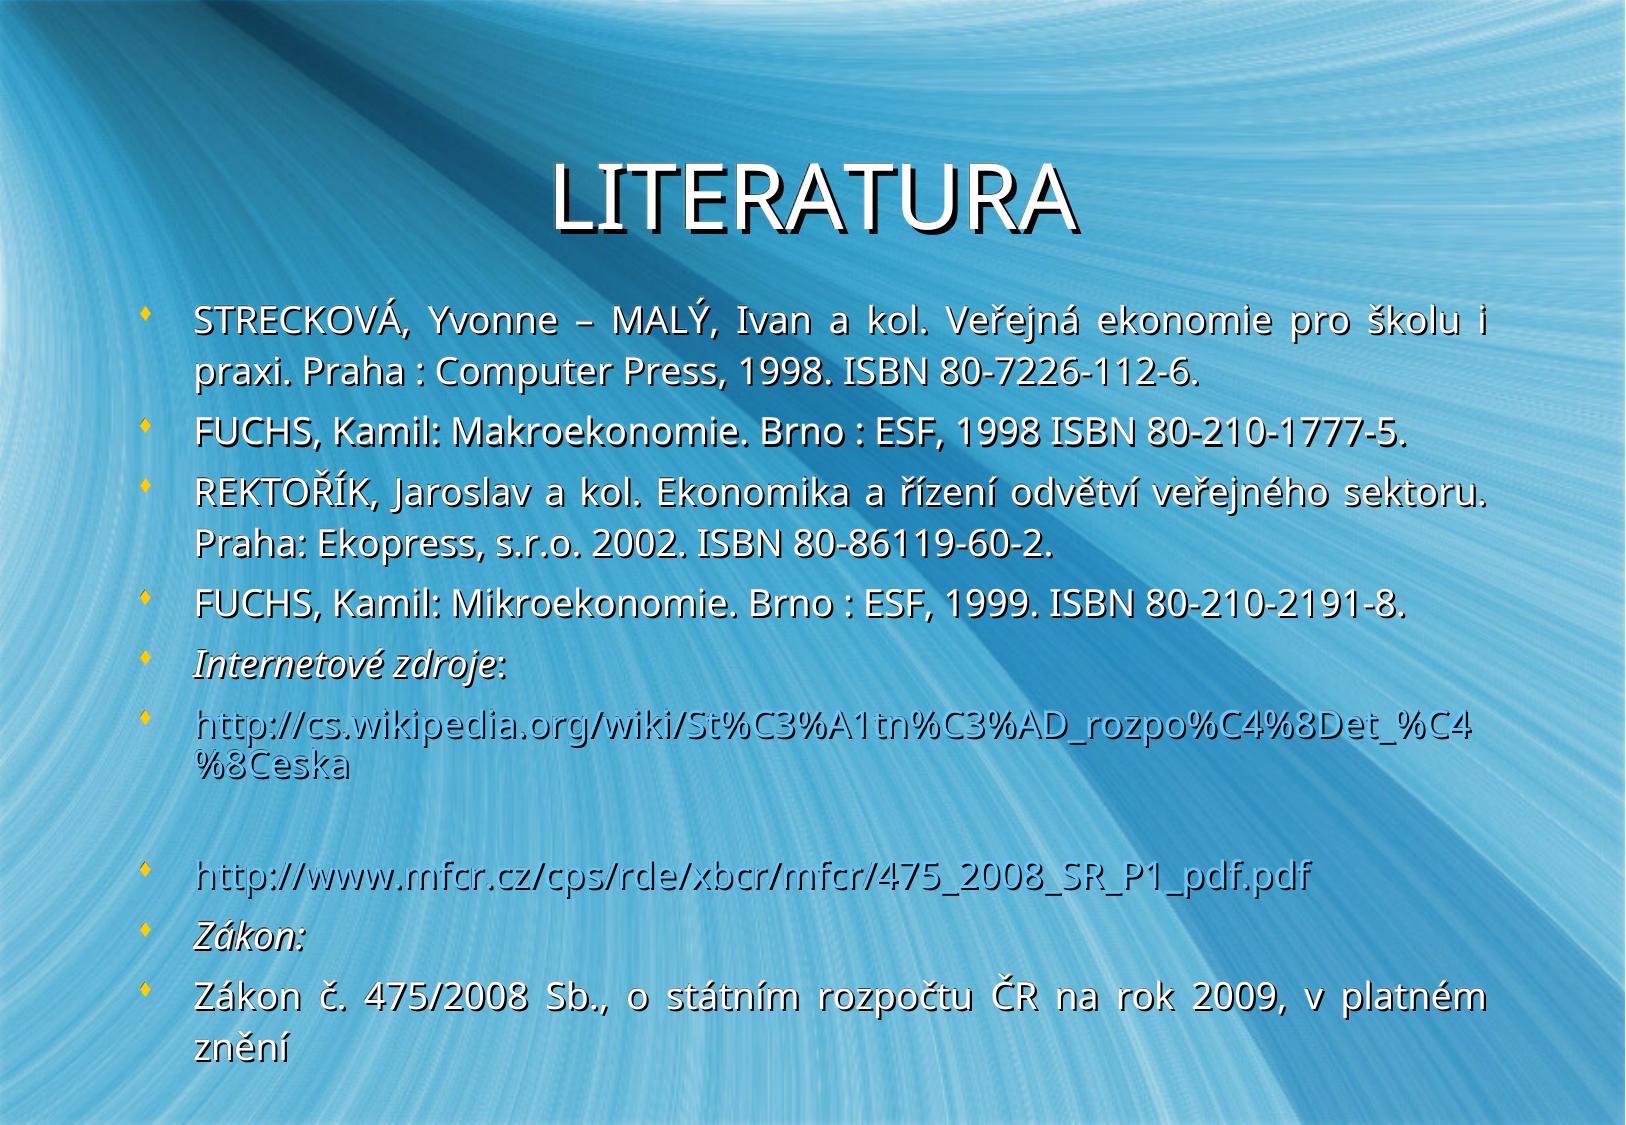

# LITERATURA
STRECKOVÁ, Yvonne – MALÝ, Ivan a kol. Veřejná ekonomie pro školu i praxi. Praha : Computer Press, 1998. ISBN 80-7226-112-6.
FUCHS, Kamil: Makroekonomie. Brno : ESF, 1998 ISBN 80-210-1777-5.
REKTOŘÍK, Jaroslav a kol. Ekonomika a řízení odvětví veřejného sektoru. Praha: Ekopress, s.r.o. 2002. ISBN 80-86119-60-2.
FUCHS, Kamil: Mikroekonomie. Brno : ESF, 1999. ISBN 80-210-2191-8.
Internetové zdroje:
http://cs.wikipedia.org/wiki/St%C3%A1tn%C3%AD_rozpo%C4%8Det_%C4%8Ceska
http://www.mfcr.cz/cps/rde/xbcr/mfcr/475_2008_SR_P1_pdf.pdf
Zákon:
Zákon č. 475/2008 Sb., o státním rozpočtu ČR na rok 2009, v platném znění